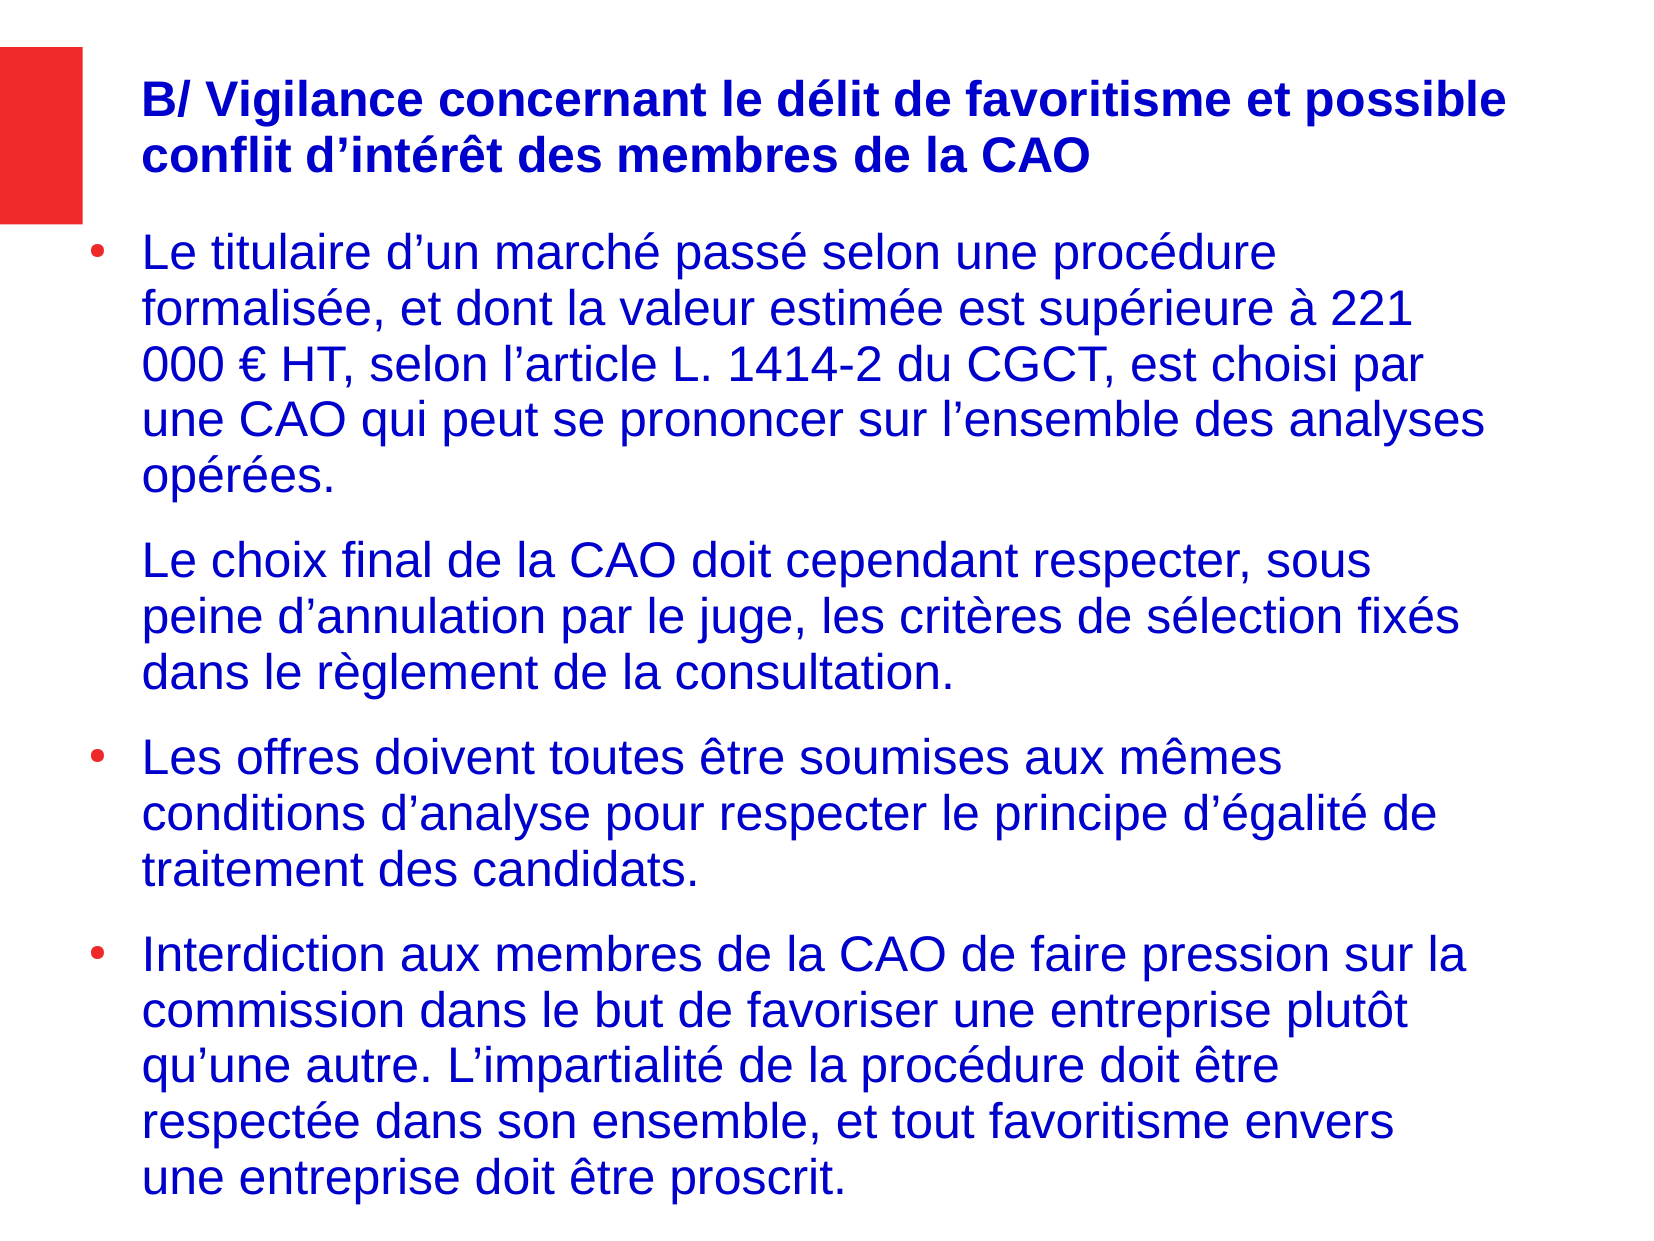

# B/ Vigilance concernant le délit de favoritisme et possible conflit d’intérêt des membres de la CAO
Le titulaire d’un marché passé selon une procédure formalisée, et dont la valeur estimée est supérieure à 221 000 € HT, selon l’article L. 1414-2 du CGCT, est choisi par une CAO qui peut se prononcer sur l’ensemble des analyses opérées.
Le choix final de la CAO doit cependant respecter, sous peine d’annulation par le juge, les critères de sélection fixés dans le règlement de la consultation.
Les offres doivent toutes être soumises aux mêmes conditions d’analyse pour respecter le principe d’égalité de traitement des candidats.
Interdiction aux membres de la CAO de faire pression sur la commission dans le but de favoriser une entreprise plutôt qu’une autre. L’impartialité de la procédure doit être respectée dans son ensemble, et tout favoritisme envers une entreprise doit être proscrit.